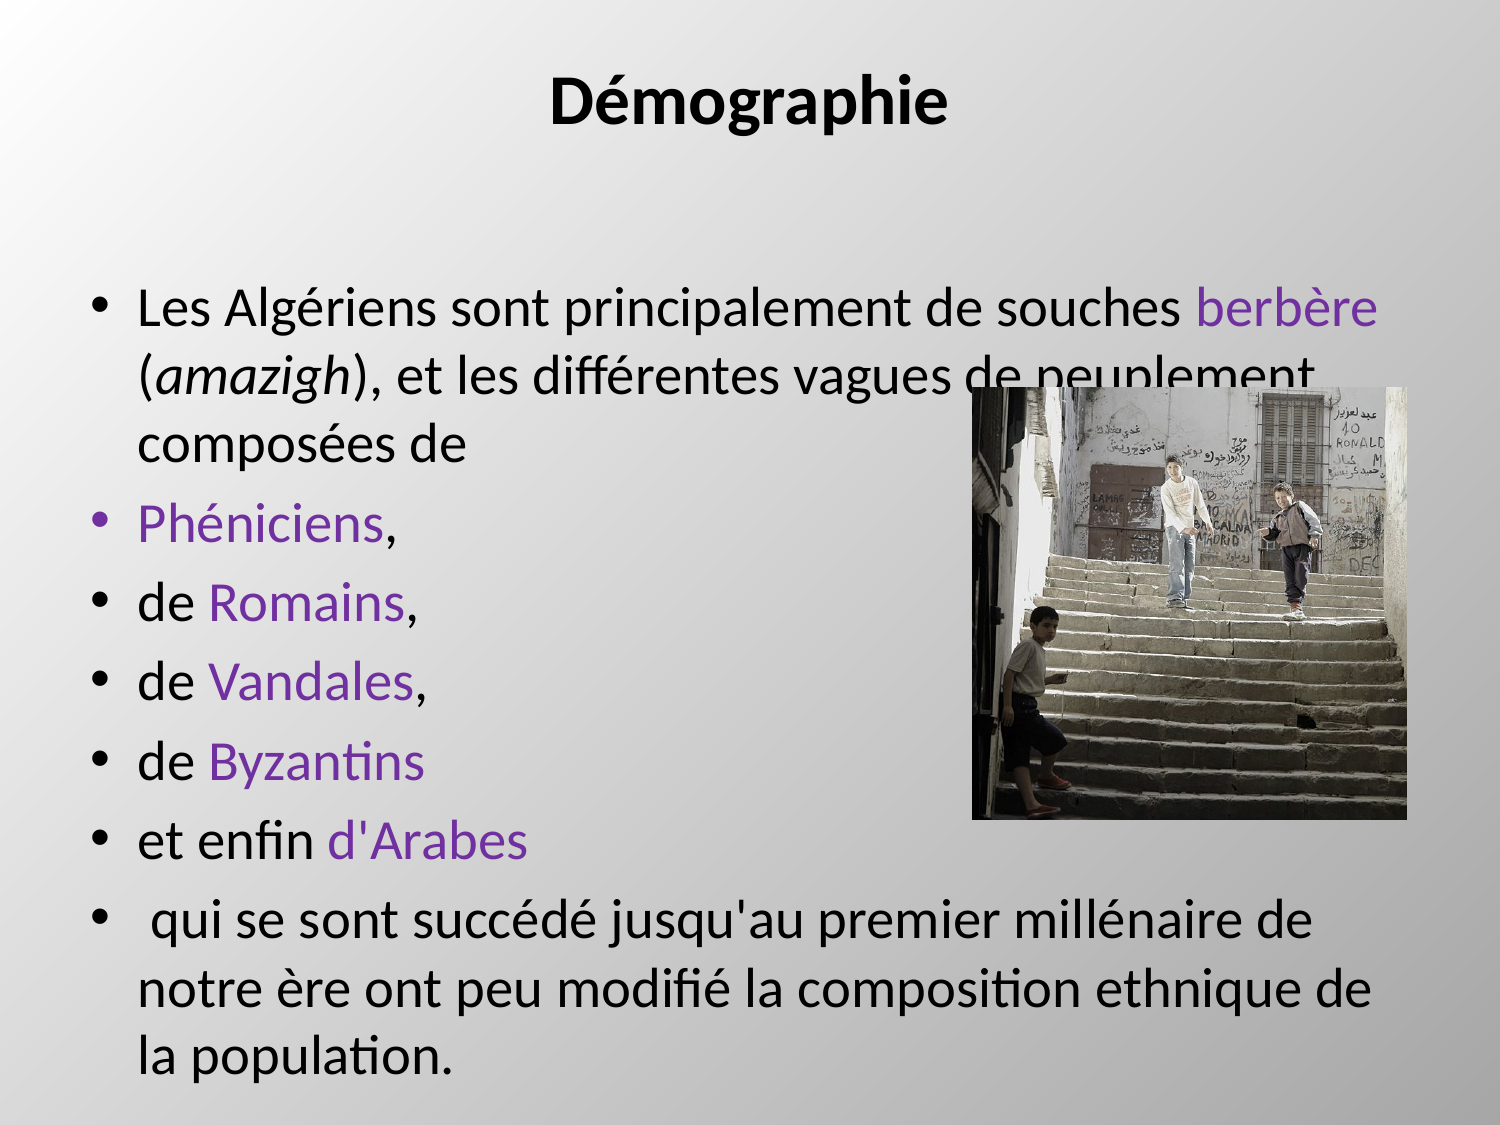

# Démographie
Les Algériens sont principalement de souches berbère (amazigh), et les différentes vagues de peuplement composées de
Phéniciens,
de Romains,
de Vandales,
de Byzantins
et enfin d'Arabes
 qui se sont succédé jusqu'au premier millénaire de notre ère ont peu modifié la composition ethnique de la population.